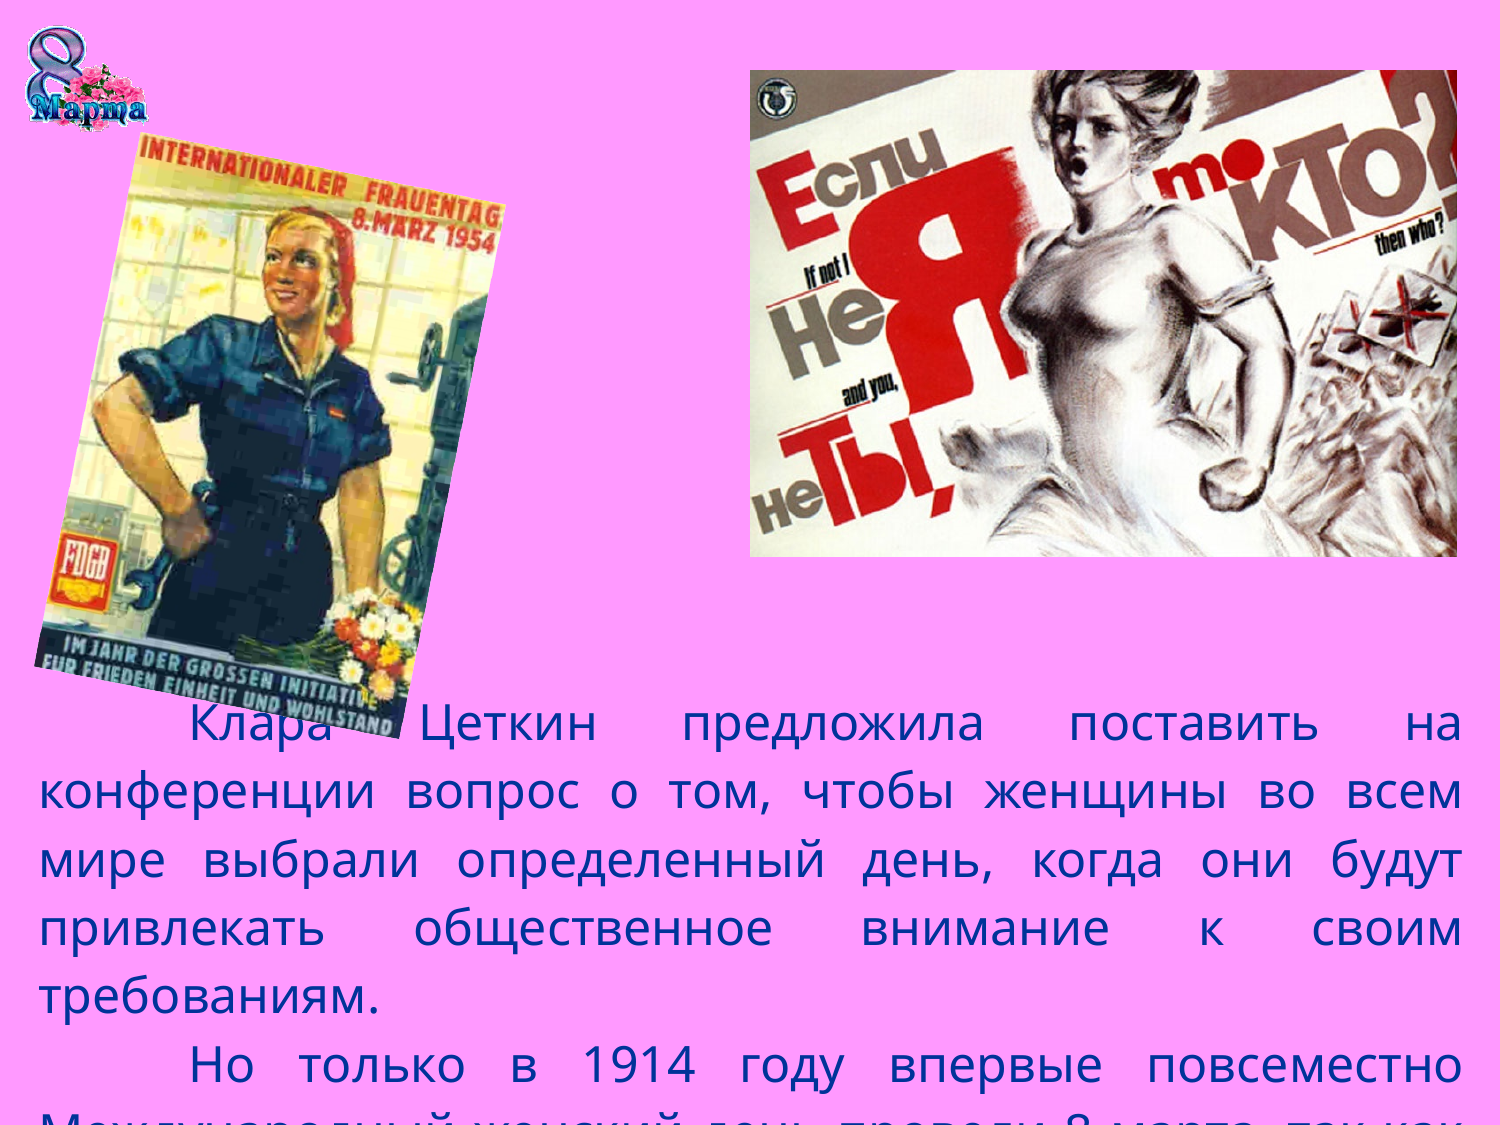

Клара Цеткин предложила поставить на конференции вопрос о том, чтобы женщины во всем мире выбрали определенный день, когда они будут привлекать общественное внимание к своим требованиям.
	Но только в 1914 году впервые повсеместно Международный женский день провели 8 марта, так как он совпал с воскресеньем, то есть, с нерабочим днем. Да так и закрепился он на этой дате